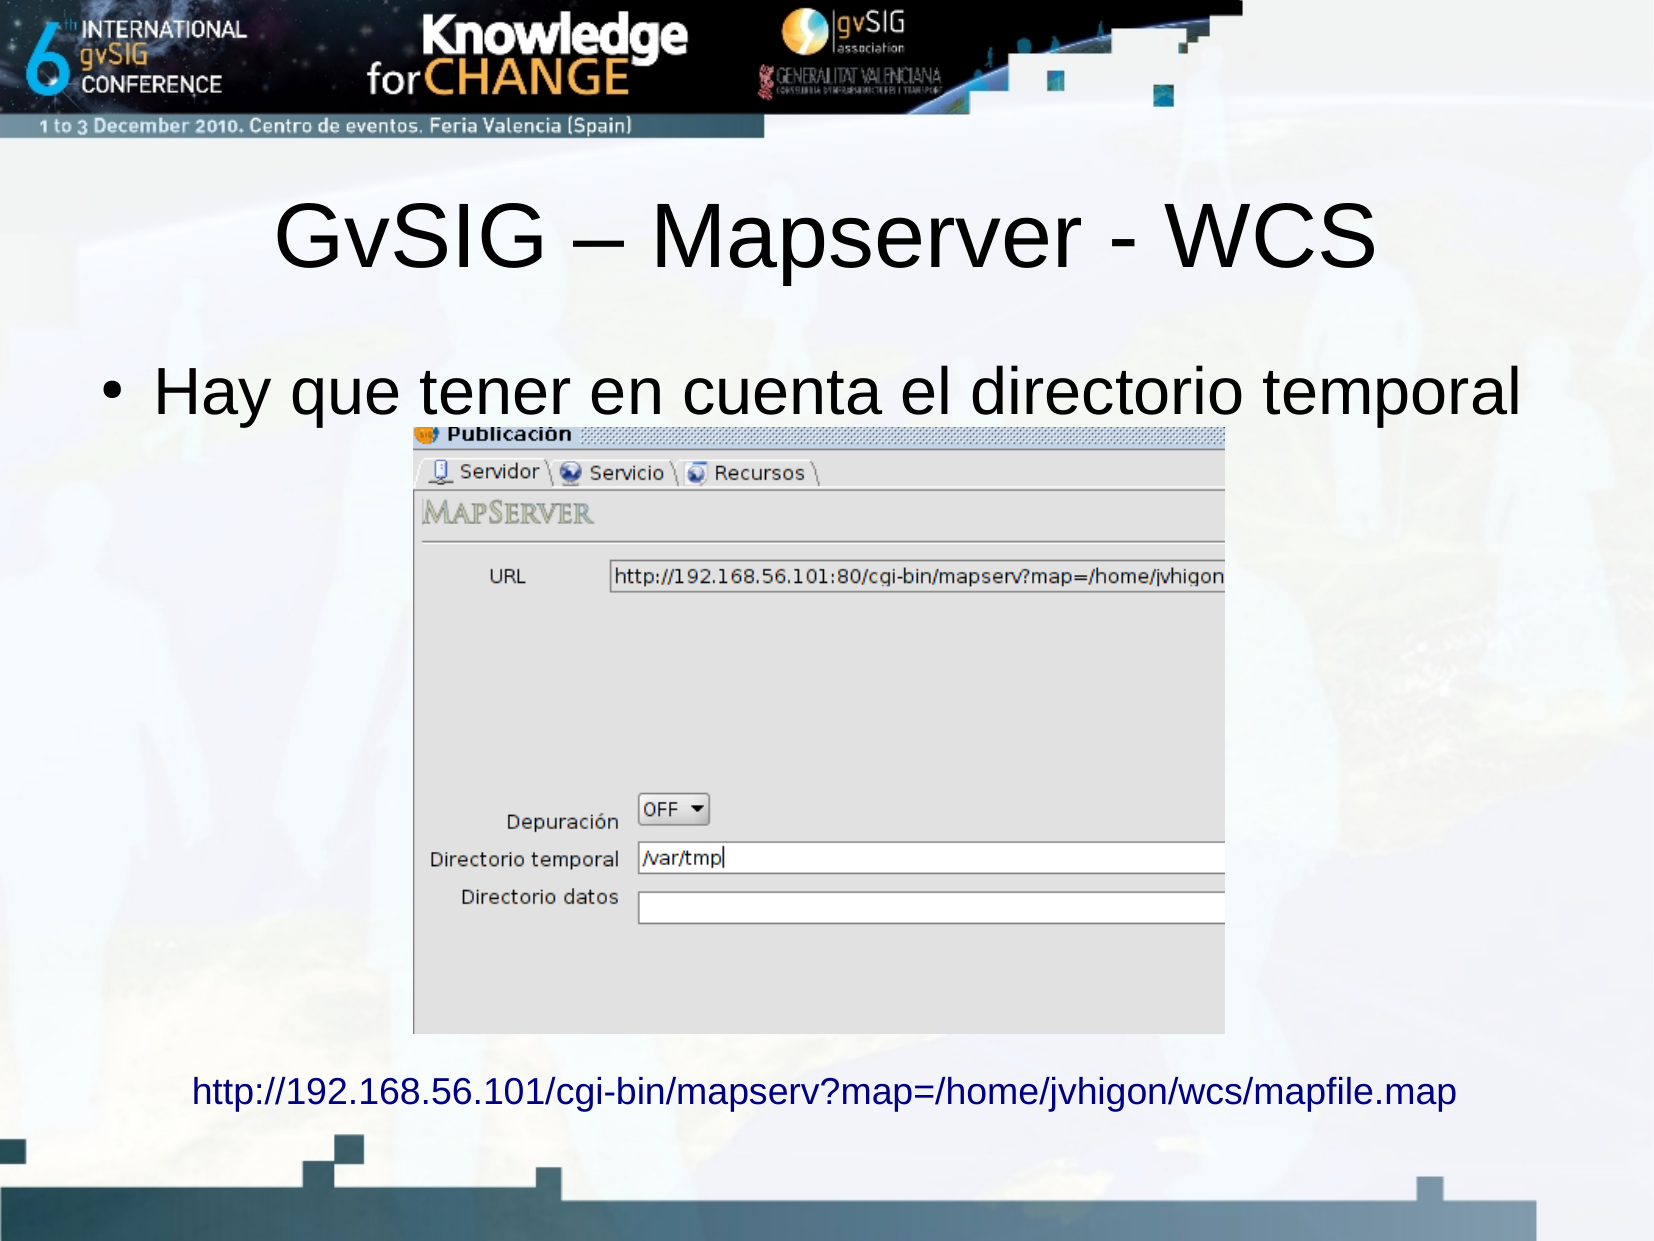

# GvSIG – Mapserver - WCS
Hay que tener en cuenta el directorio temporal
http://192.168.56.101/cgi-bin/mapserv?map=/home/jvhigon/wcs/mapfile.map